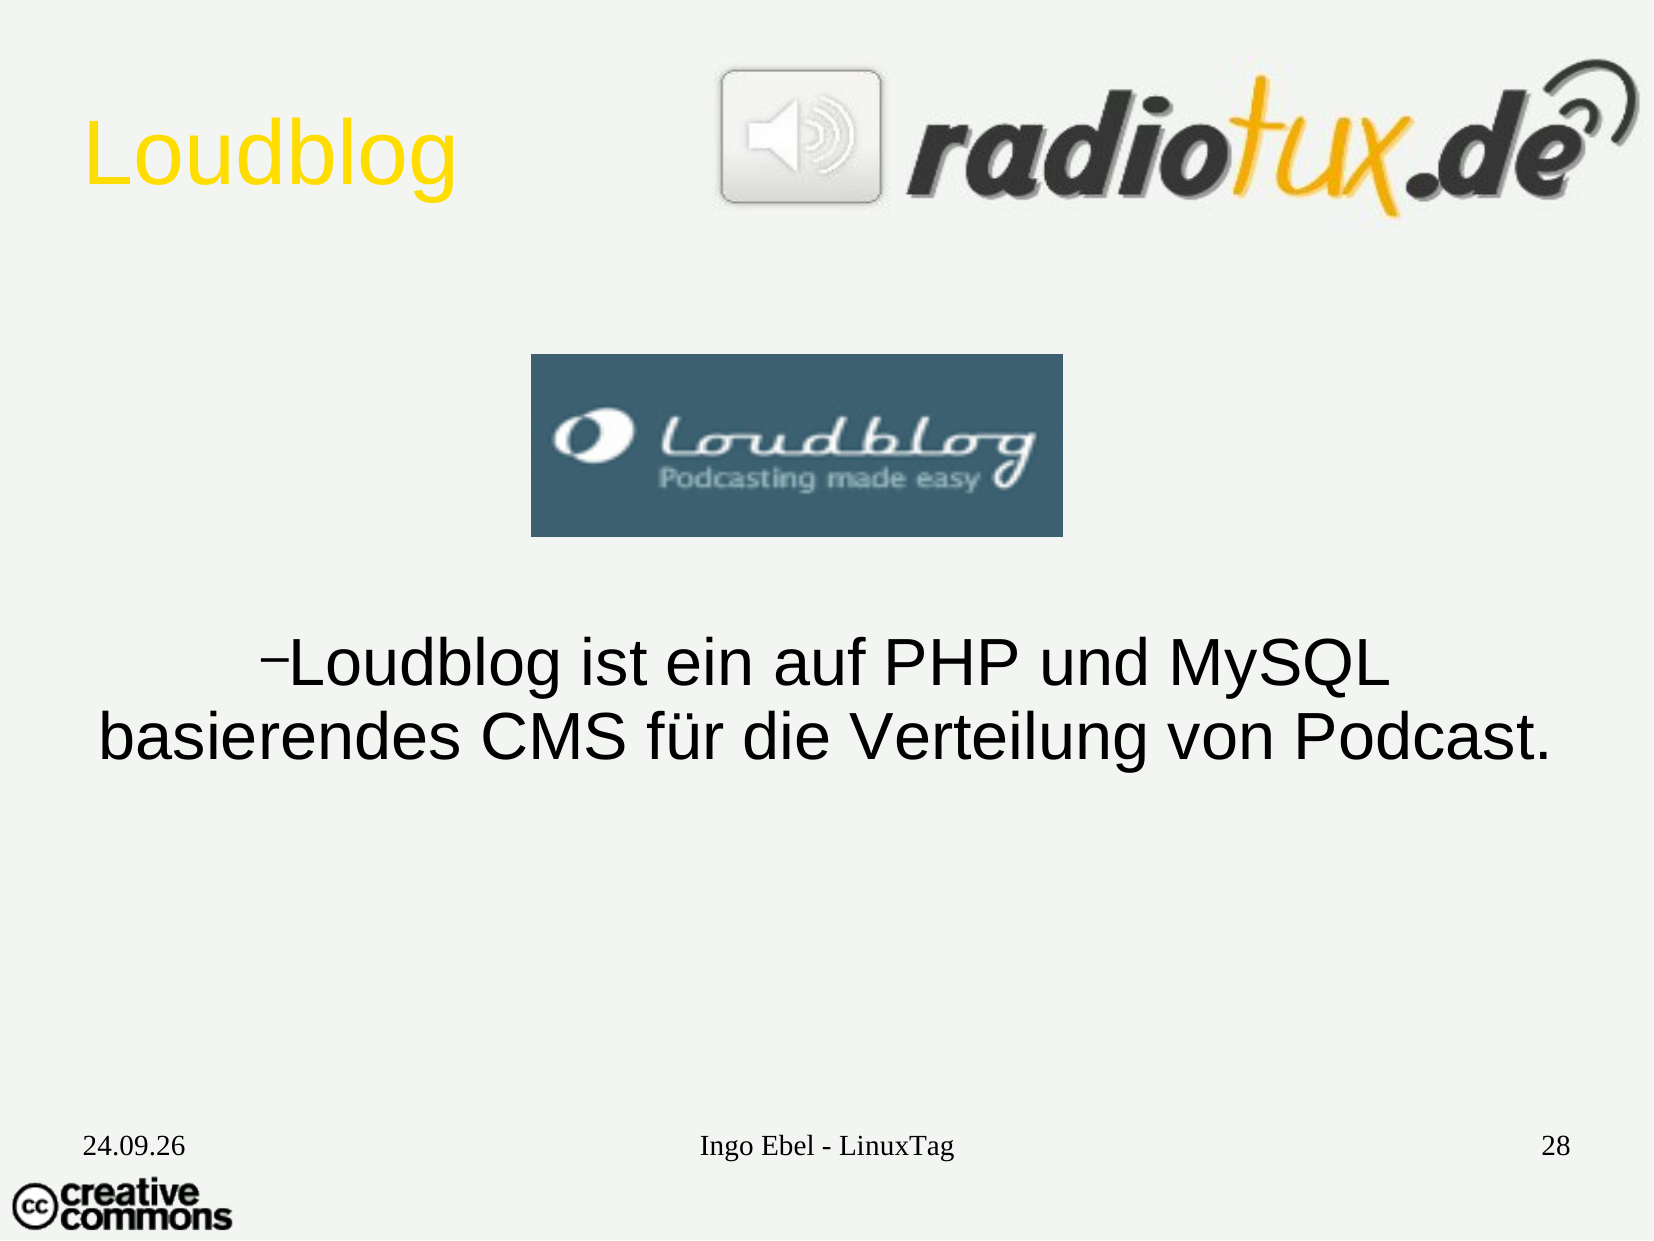

# Loudblog
Loudblog ist ein auf PHP und MySQL basierendes CMS für die Verteilung von Podcast.
Ingo Ebel - LinuxTag
28